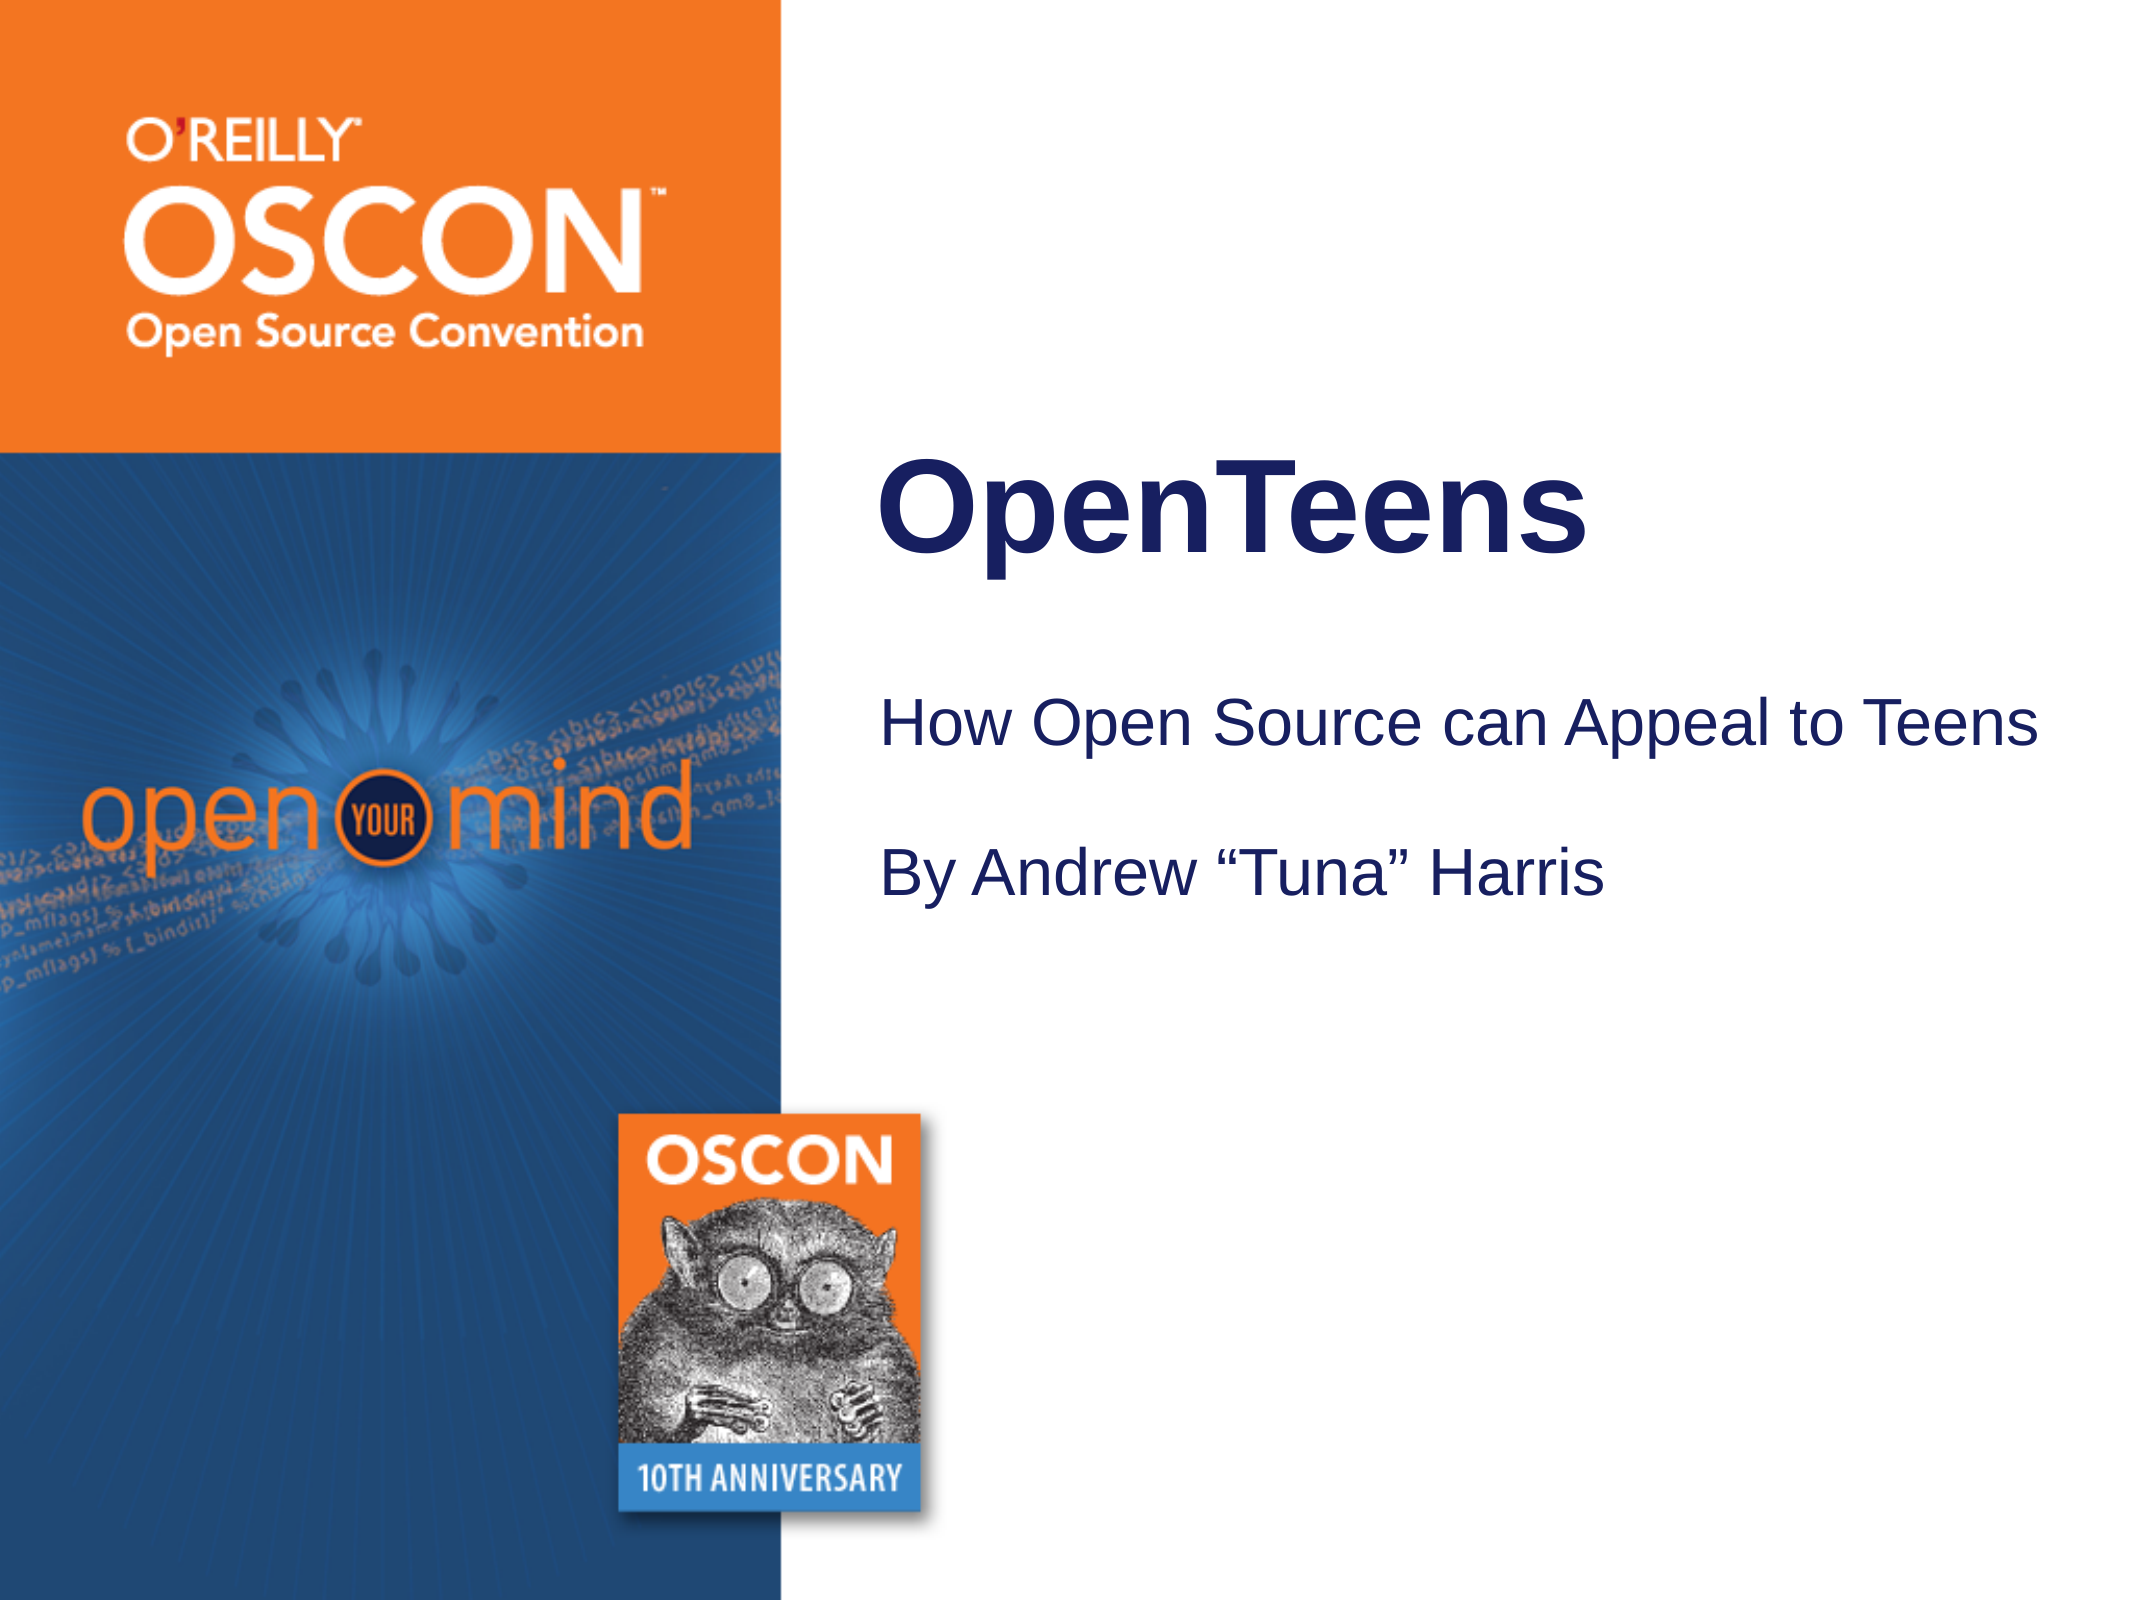

# OpenTeens
How Open Source can Appeal to Teens
By Andrew “Tuna” Harris